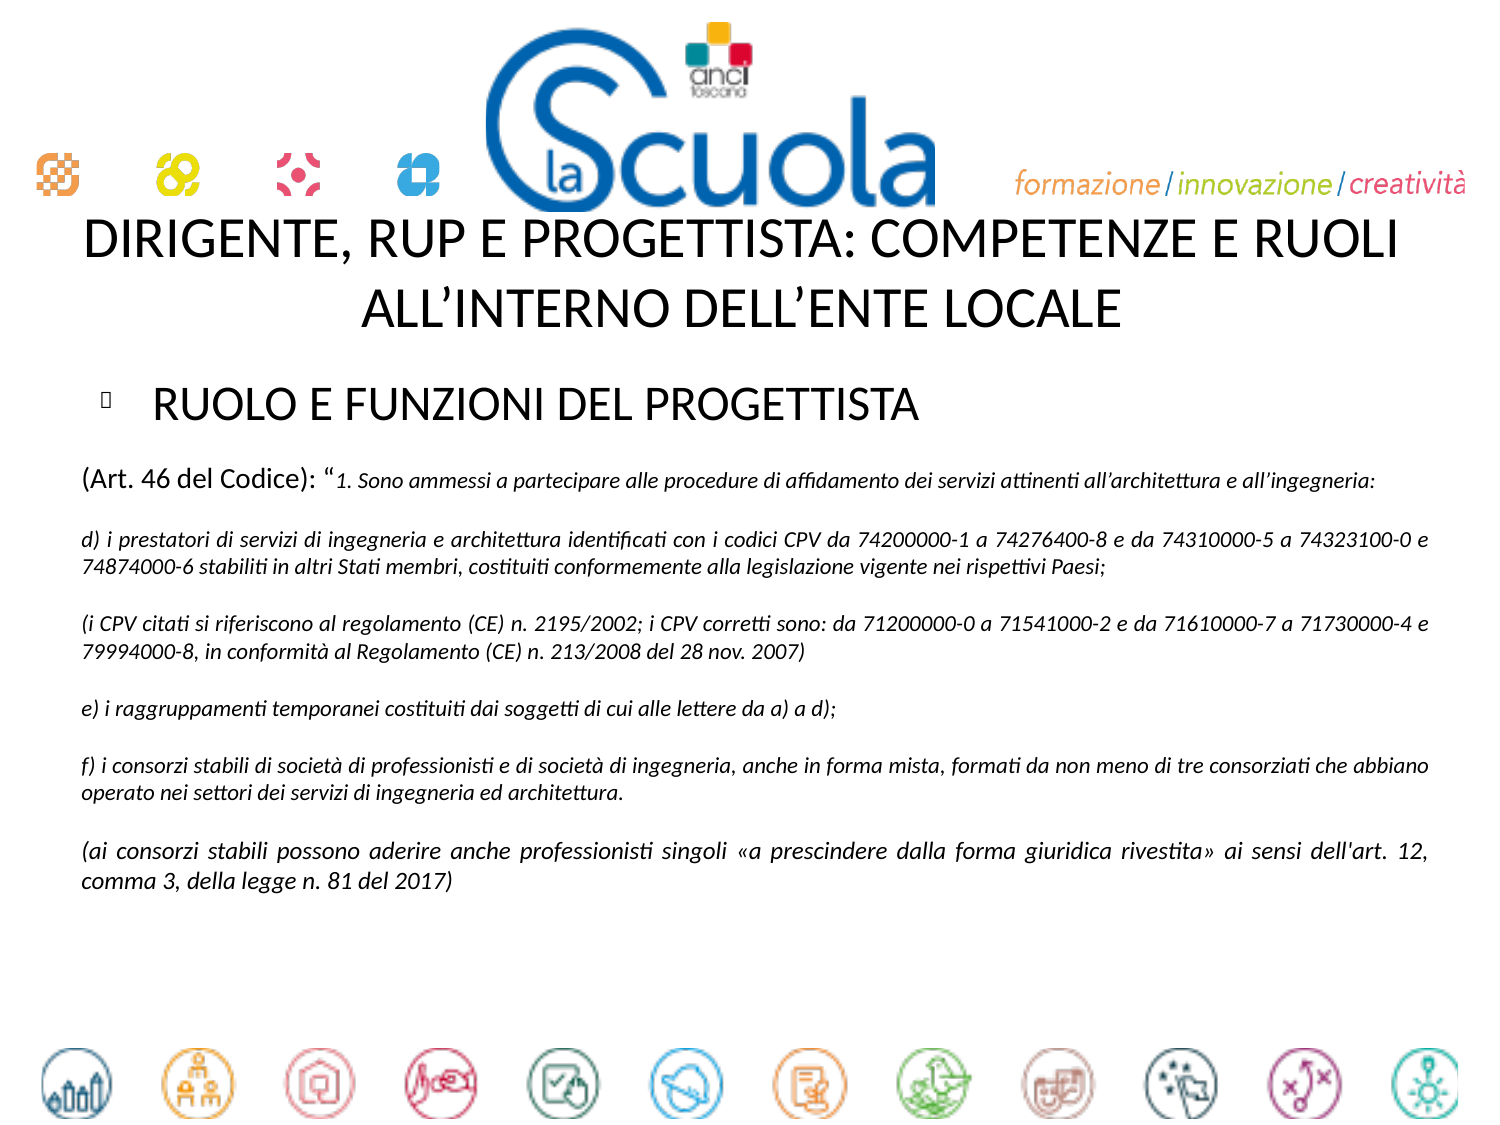

DIRIGENTE, RUP E PROGETTISTA: COMPETENZE E RUOLI ALL’INTERNO DELL’ENTE LOCALE
RUOLO E FUNZIONI DEL PROGETTISTA
(Art. 46 del Codice): “1. Sono ammessi a partecipare alle procedure di affidamento dei servizi attinenti all’architettura e all’ingegneria:
d) i prestatori di servizi di ingegneria e architettura identificati con i codici CPV da 74200000-1 a 74276400-8 e da 74310000-5 a 74323100-0 e 74874000-6 stabiliti in altri Stati membri, costituiti conformemente alla legislazione vigente nei rispettivi Paesi;
(i CPV citati si riferiscono al regolamento (CE) n. 2195/2002; i CPV corretti sono: da 71200000-0 a 71541000-2 e da 71610000-7 a 71730000-4 e 79994000-8, in conformità al Regolamento (CE) n. 213/2008 del 28 nov. 2007)
e) i raggruppamenti temporanei costituiti dai soggetti di cui alle lettere da a) a d);
f) i consorzi stabili di società di professionisti e di società di ingegneria, anche in forma mista, formati da non meno di tre consorziati che abbiano operato nei settori dei servizi di ingegneria ed architettura.
(ai consorzi stabili possono aderire anche professionisti singoli «a prescindere dalla forma giuridica rivestita» ai sensi dell'art. 12, comma 3, della legge n. 81 del 2017)